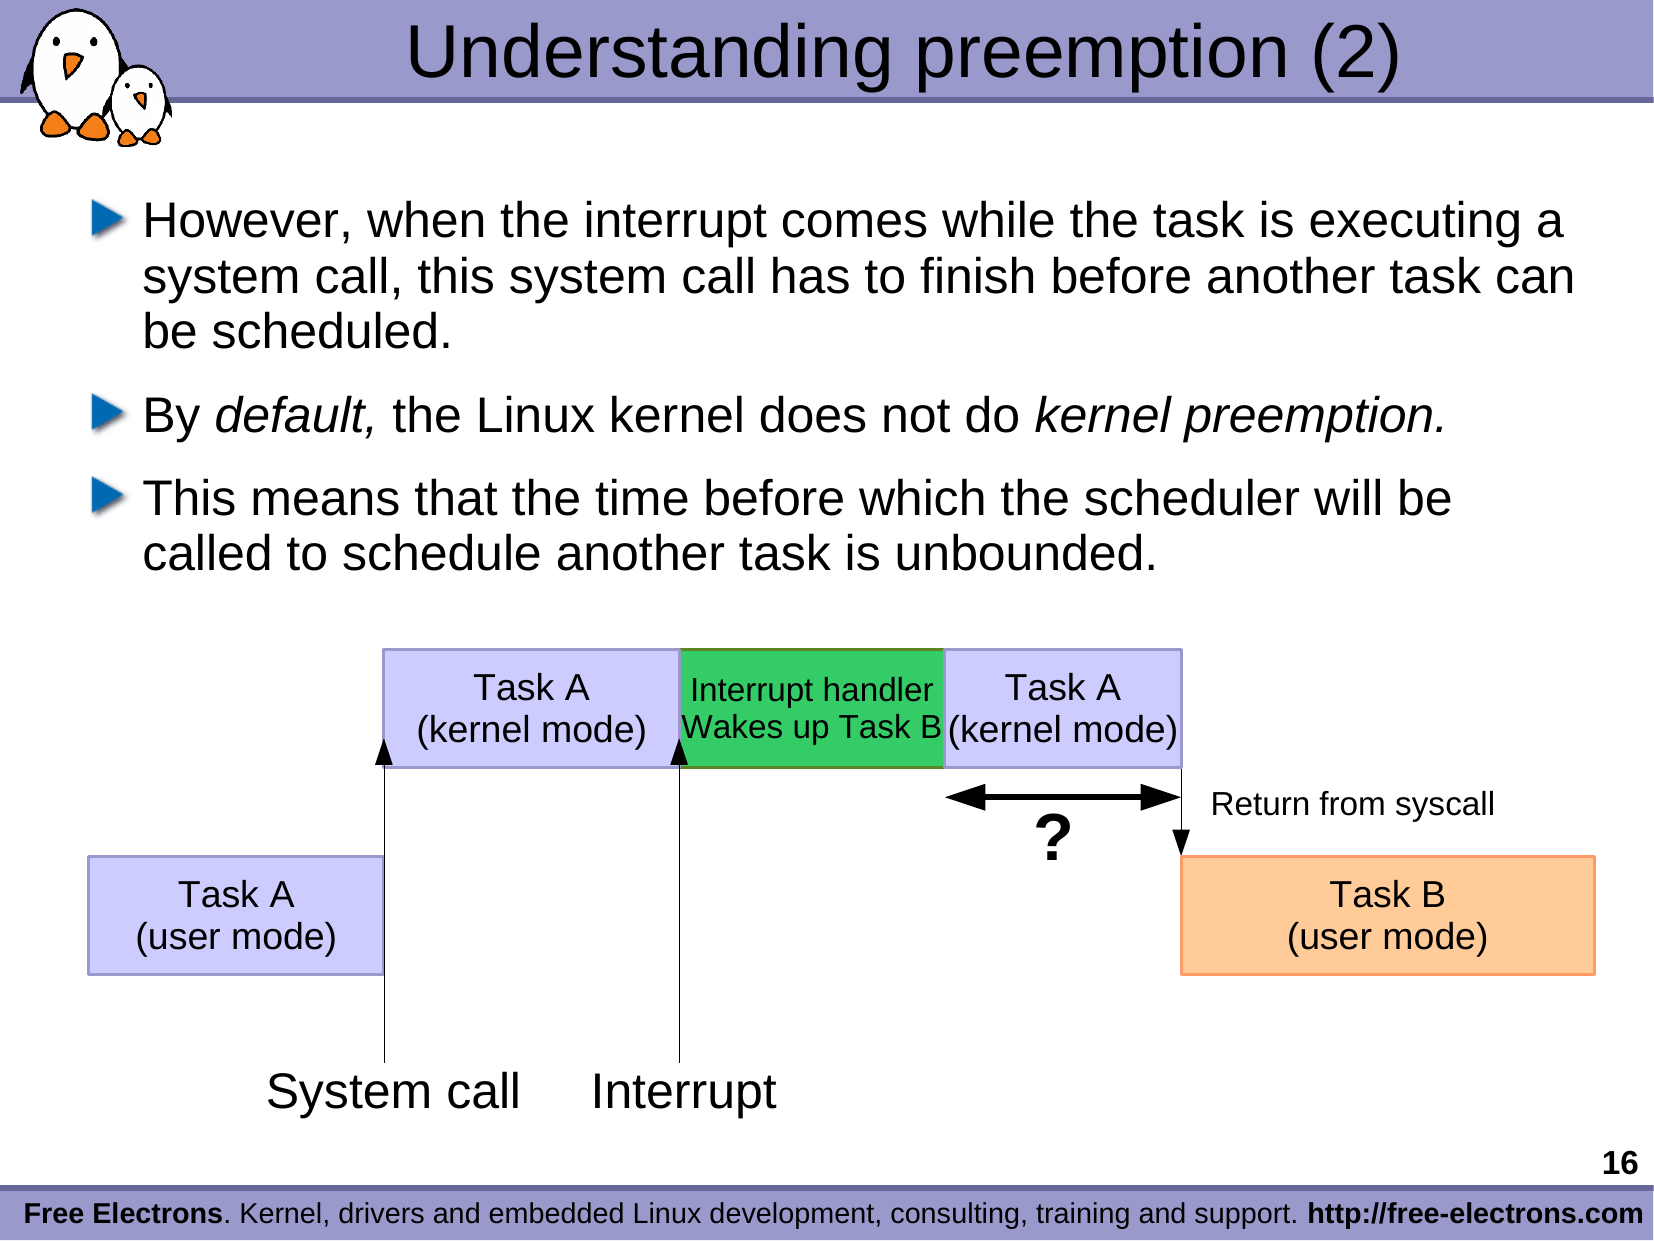

# Understanding preemption (2)
However, when the interrupt comes while the task is executing a system call, this system call has to finish before another task can be scheduled.
By default, the Linux kernel does not do kernel preemption.
This means that the time before which the scheduler will be called to schedule another task is unbounded.
Task A
(kernel mode)
Interrupt handler
Wakes up Task B
Task A
(kernel mode)
Return from syscall
?
Task A
(user mode)
Task B
(user mode)
System call
Interrupt